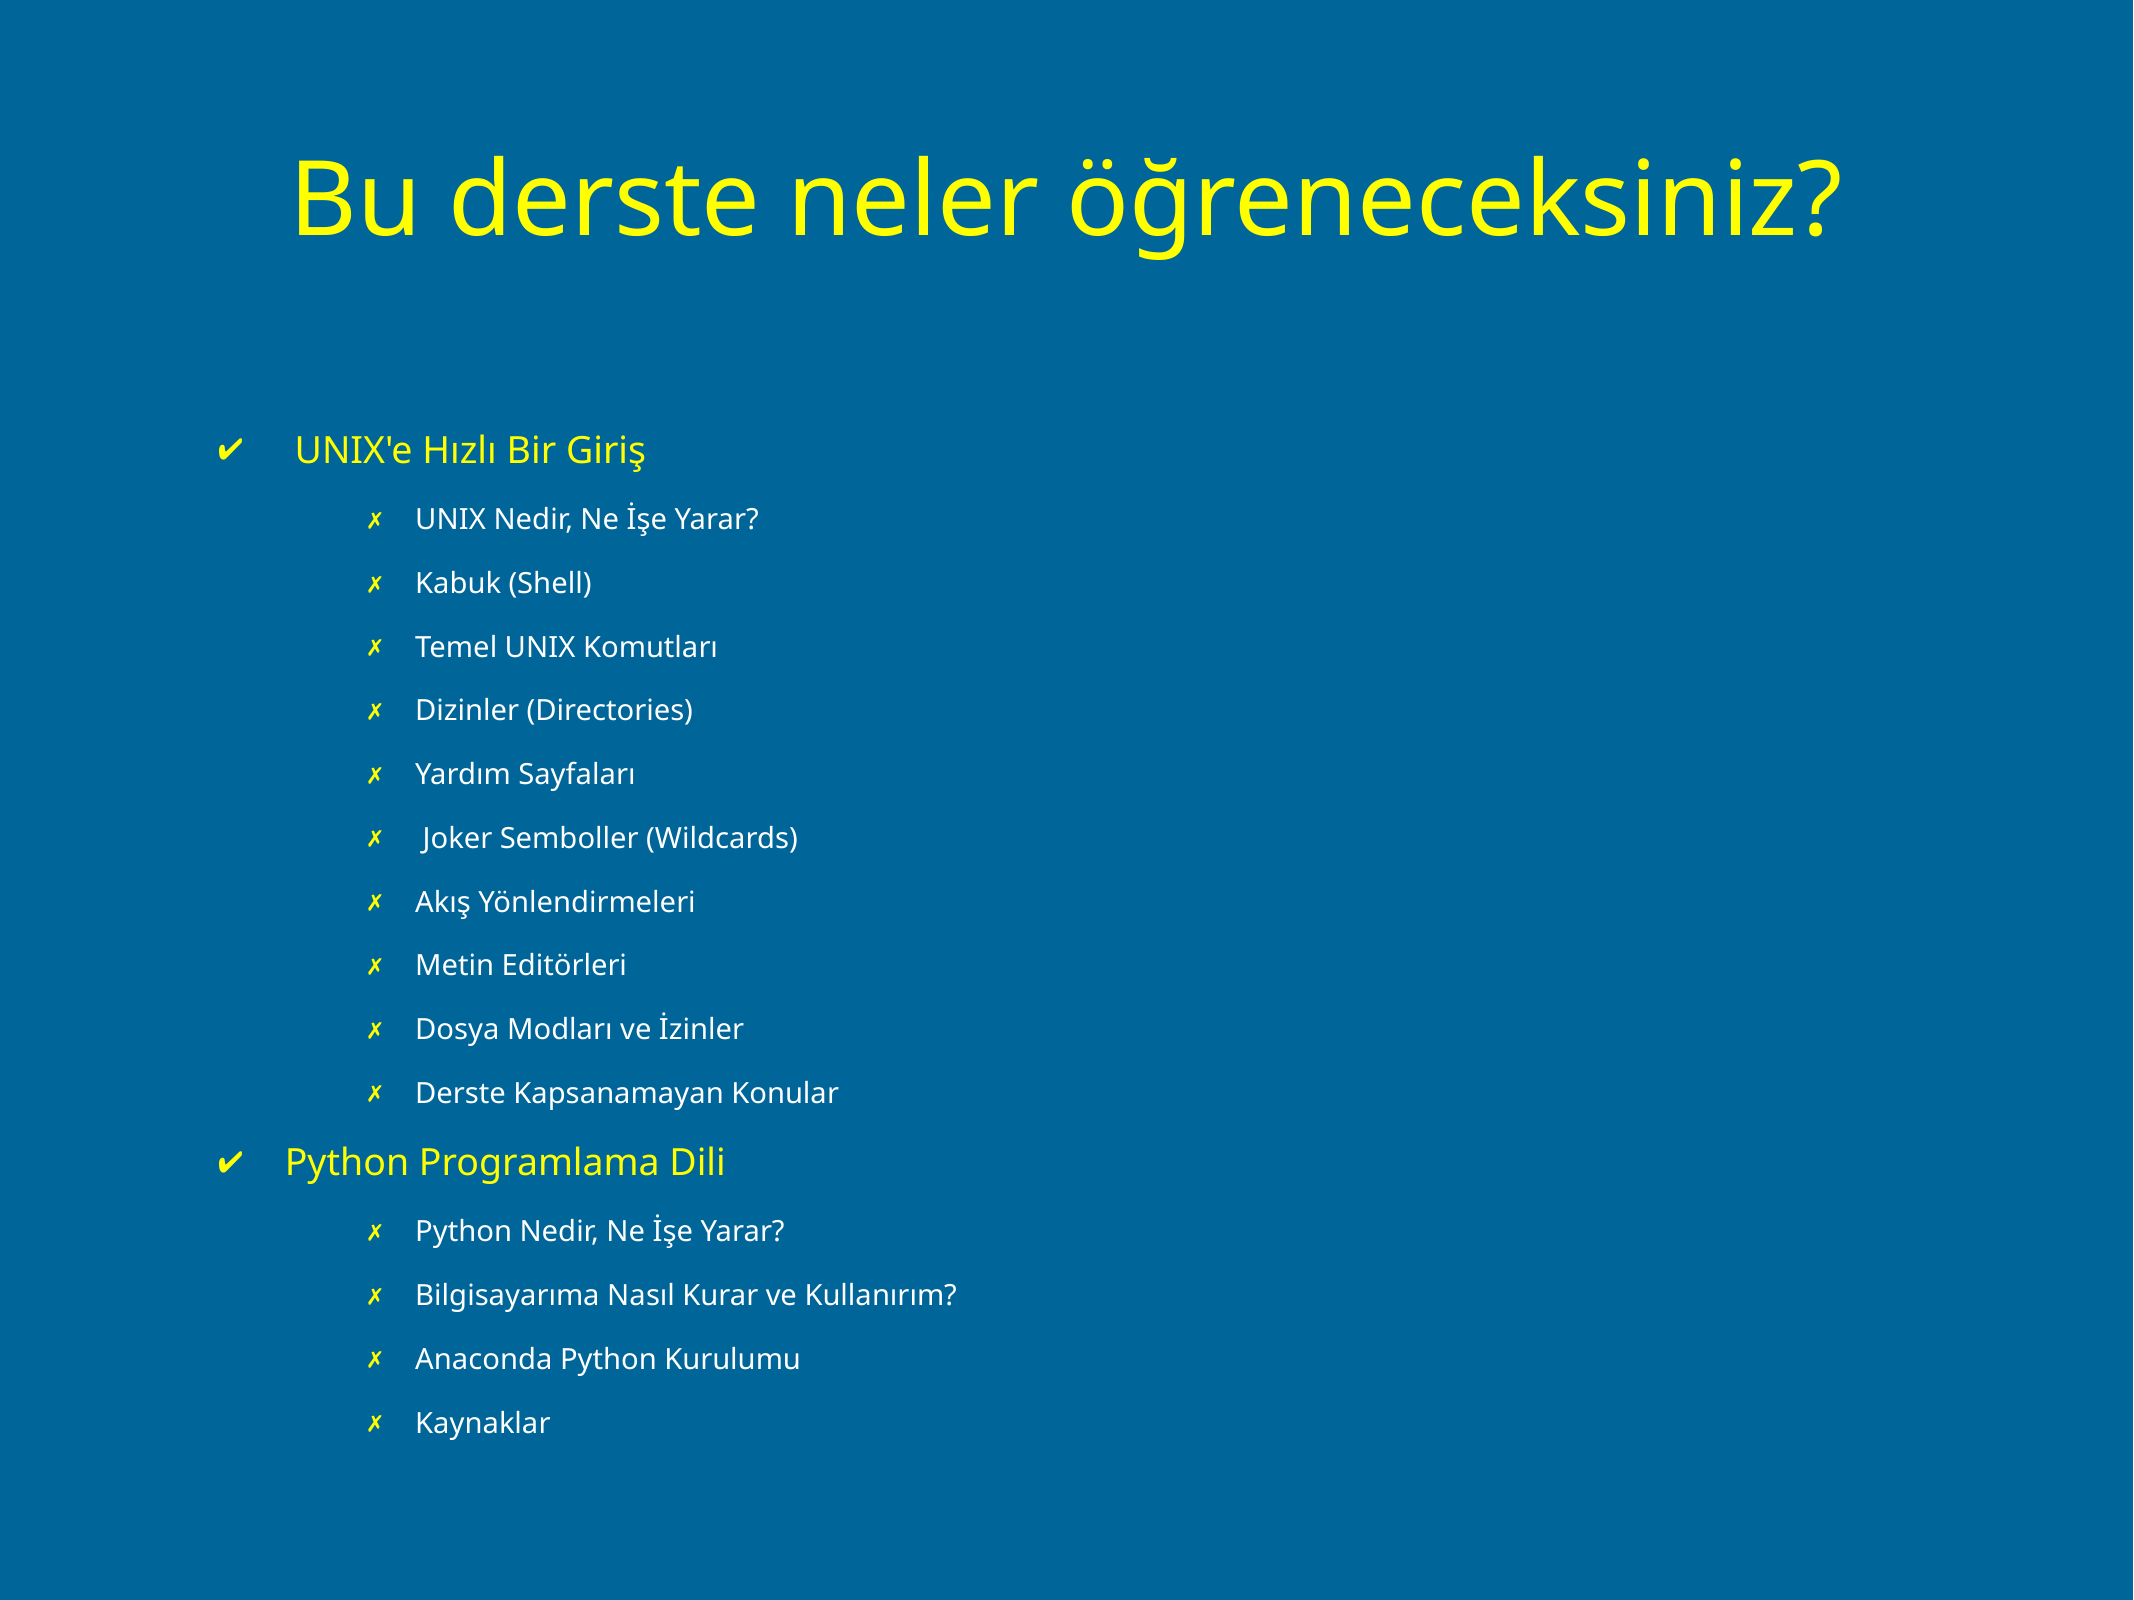

# Bu derste neler öğreneceksiniz?
 UNIX'e Hızlı Bir Giriş
UNIX Nedir, Ne İşe Yarar?
Kabuk (Shell)
Temel UNIX Komutları
Dizinler (Directories)
Yardım Sayfaları
 Joker Semboller (Wildcards)
Akış Yönlendirmeleri
Metin Editörleri
Dosya Modları ve İzinler
Derste Kapsanamayan Konular
 Python Programlama Dili
Python Nedir, Ne İşe Yarar?
Bilgisayarıma Nasıl Kurar ve Kullanırım?
Anaconda Python Kurulumu
Kaynaklar